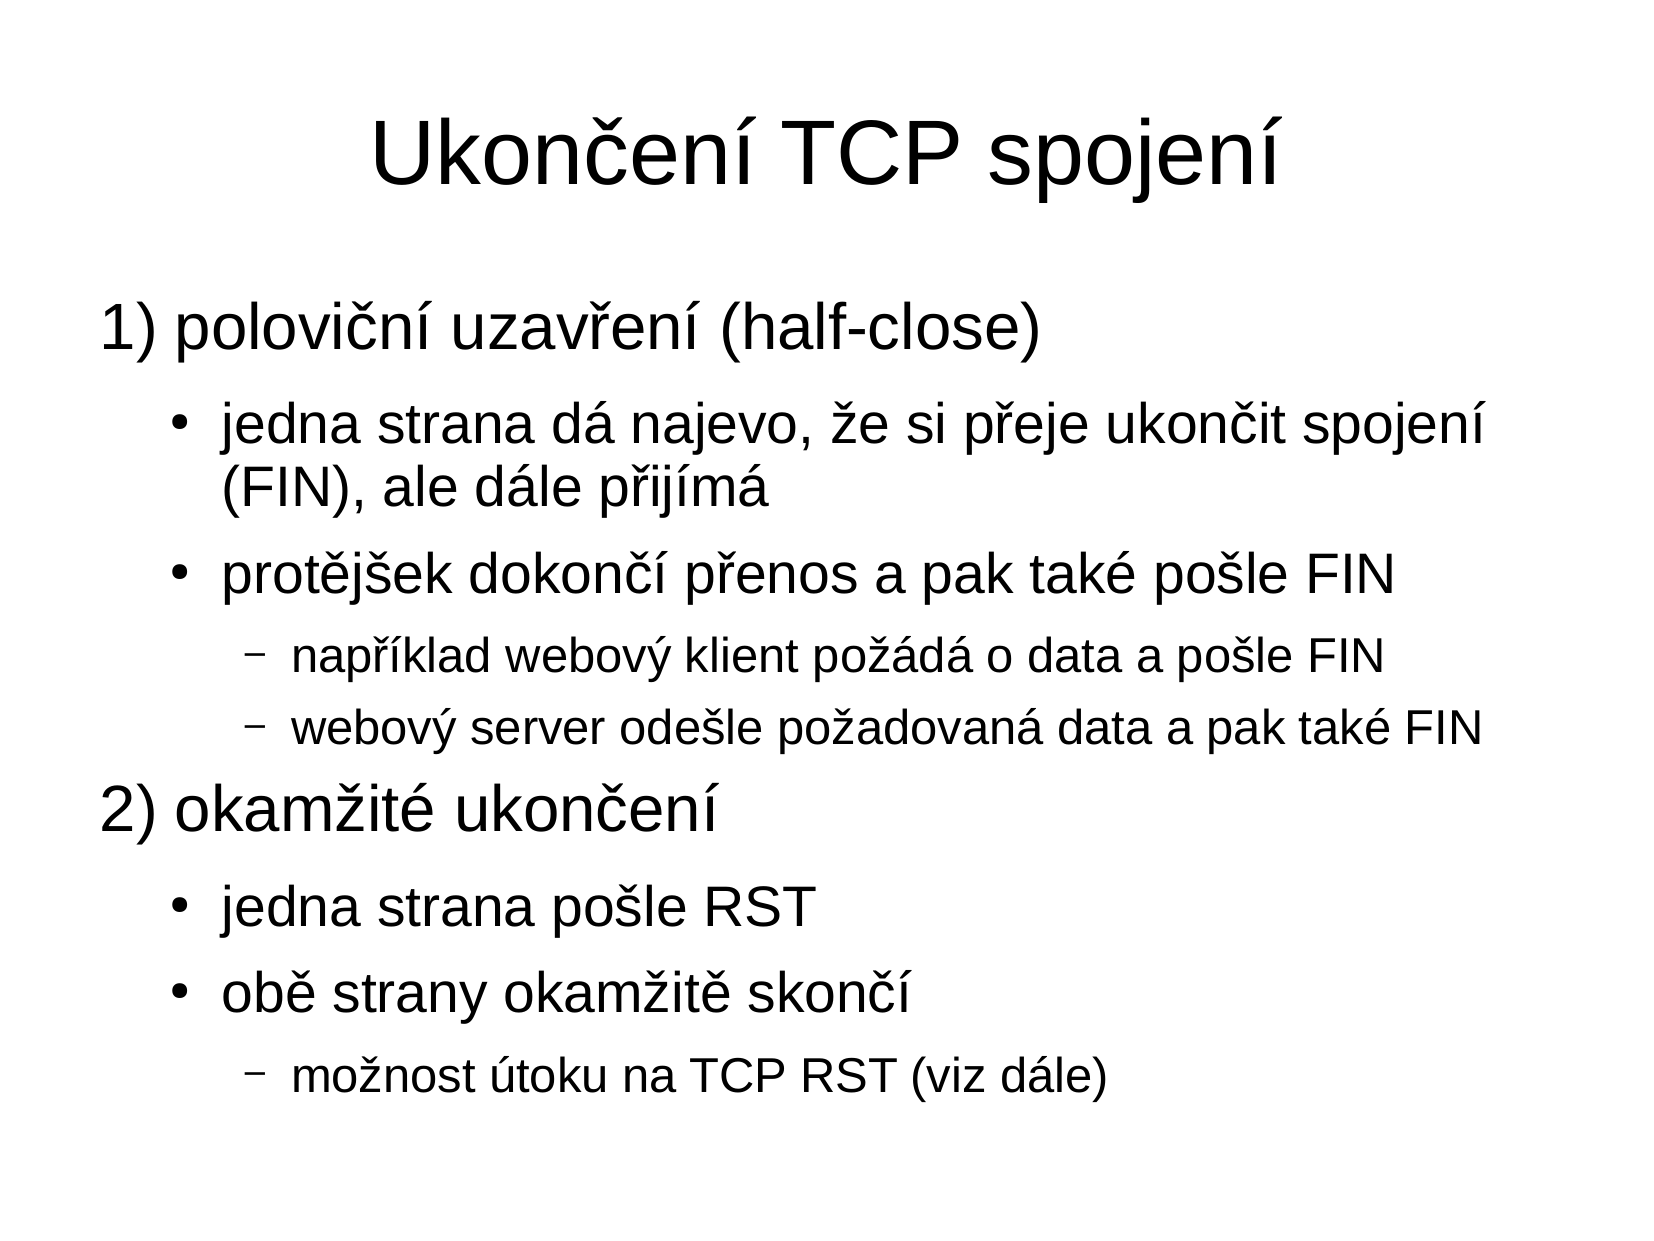

# Ukončení TCP spojení
 poloviční uzavření (half-close)
jedna strana dá najevo, že si přeje ukončit spojení (FIN), ale dále přijímá
protějšek dokončí přenos a pak také pošle FIN
například webový klient požádá o data a pošle FIN
webový server odešle požadovaná data a pak také FIN
 okamžité ukončení
jedna strana pošle RST
obě strany okamžitě skončí
možnost útoku na TCP RST (viz dále)